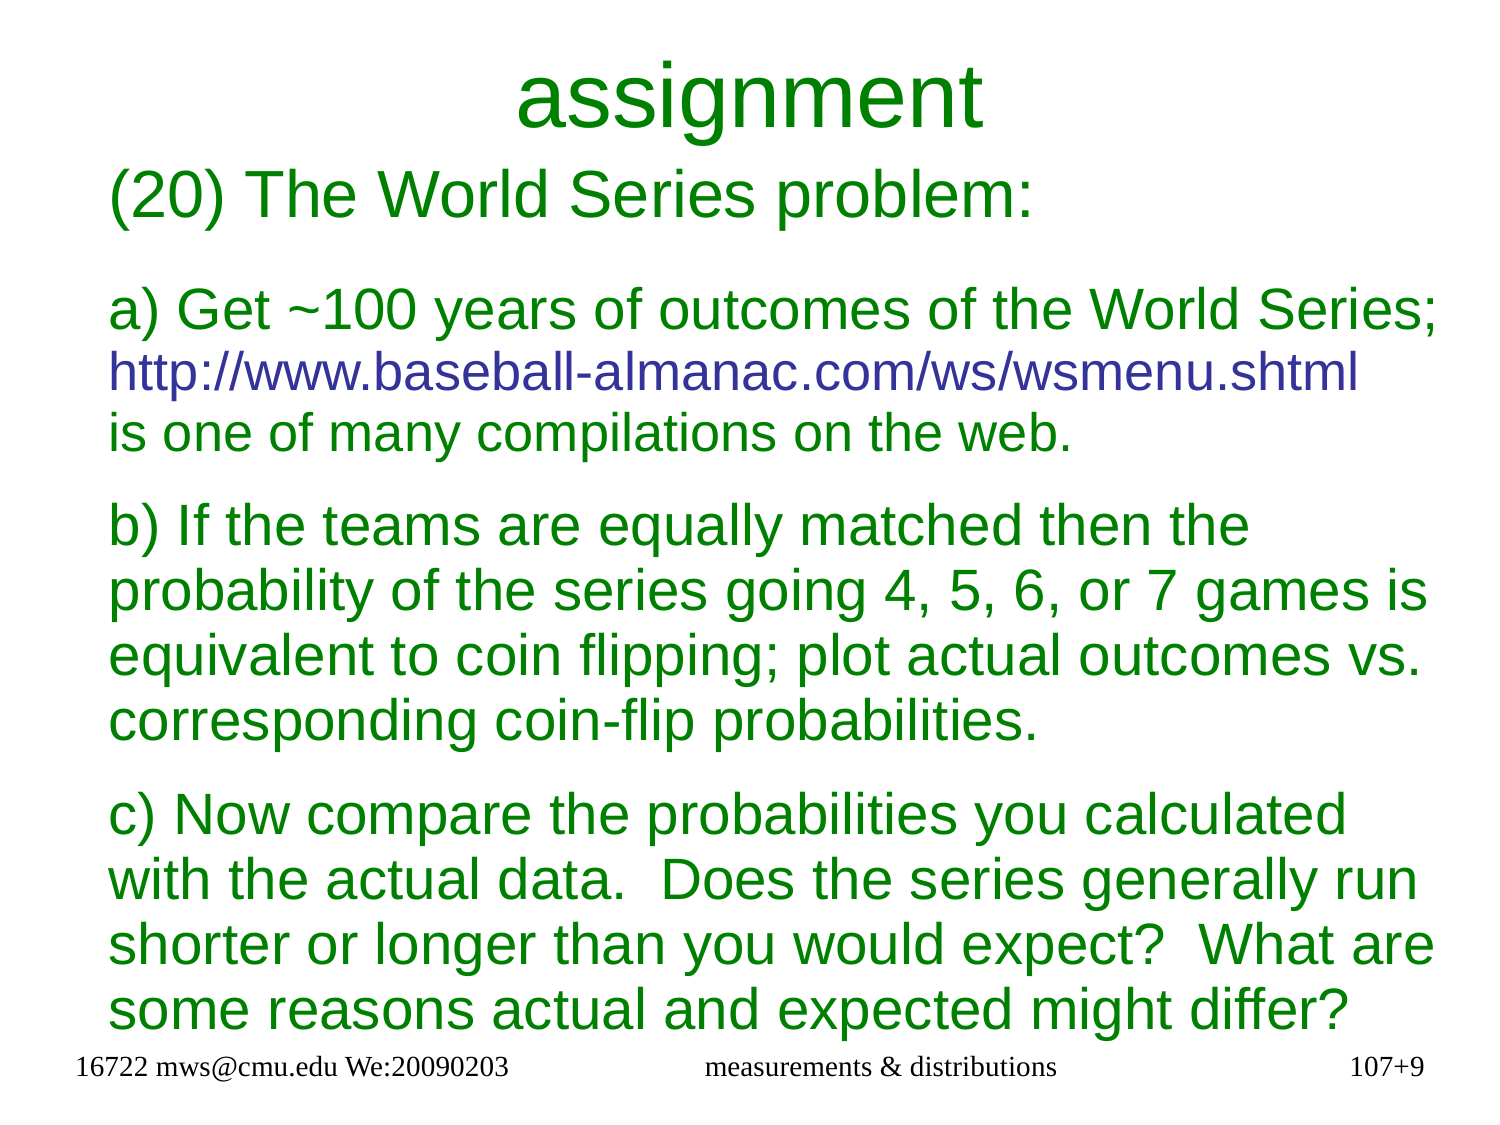

# assignment
(20) The World Series problem:
a) Get ~100 years of outcomes of the World Series; http://www.baseball-almanac.com/ws/wsmenu.shtml
is one of many compilations on the web.
b) If the teams are equally matched then the probability of the series going 4, 5, 6, or 7 games is equivalent to coin flipping; plot actual outcomes vs. corresponding coin-flip probabilities.
c) Now compare the probabilities you calculated with the actual data. Does the series generally run shorter or longer than you would expect? What are some reasons actual and expected might differ?
16722 mws@cmu.edu We:20090203
measurements & distributions
9